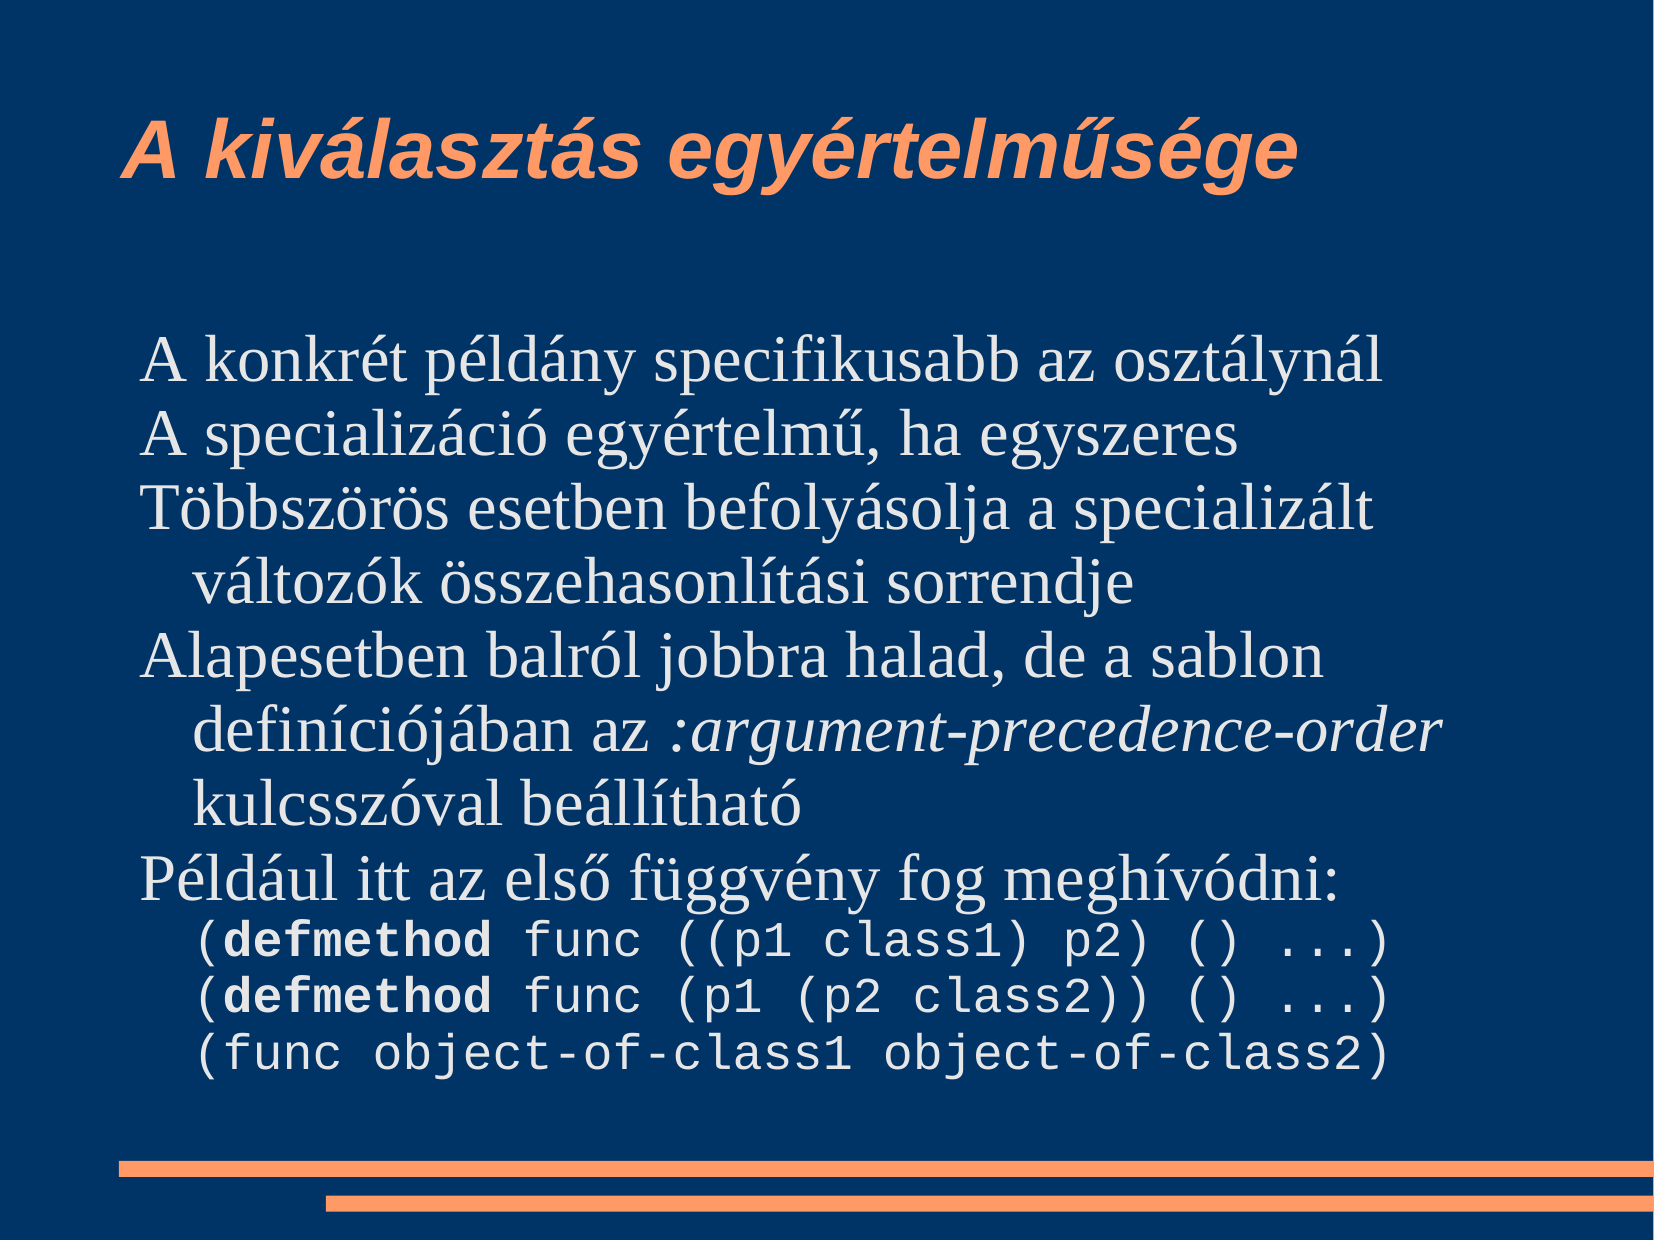

# A kiválasztás egyértelműsége
A konkrét példány specifikusabb az osztálynál
A specializáció egyértelmű, ha egyszeres
Többszörös esetben befolyásolja a specializált változók összehasonlítási sorrendje
Alapesetben balról jobbra halad, de a sablon definíciójában az :argument-precedence-order kulcsszóval beállítható
Például itt az első függvény fog meghívódni:
(defmethod func ((p1 class1) p2) () ...)
(defmethod func (p1 (p2 class2)) () ...)
(func object-of-class1 object-of-class2)